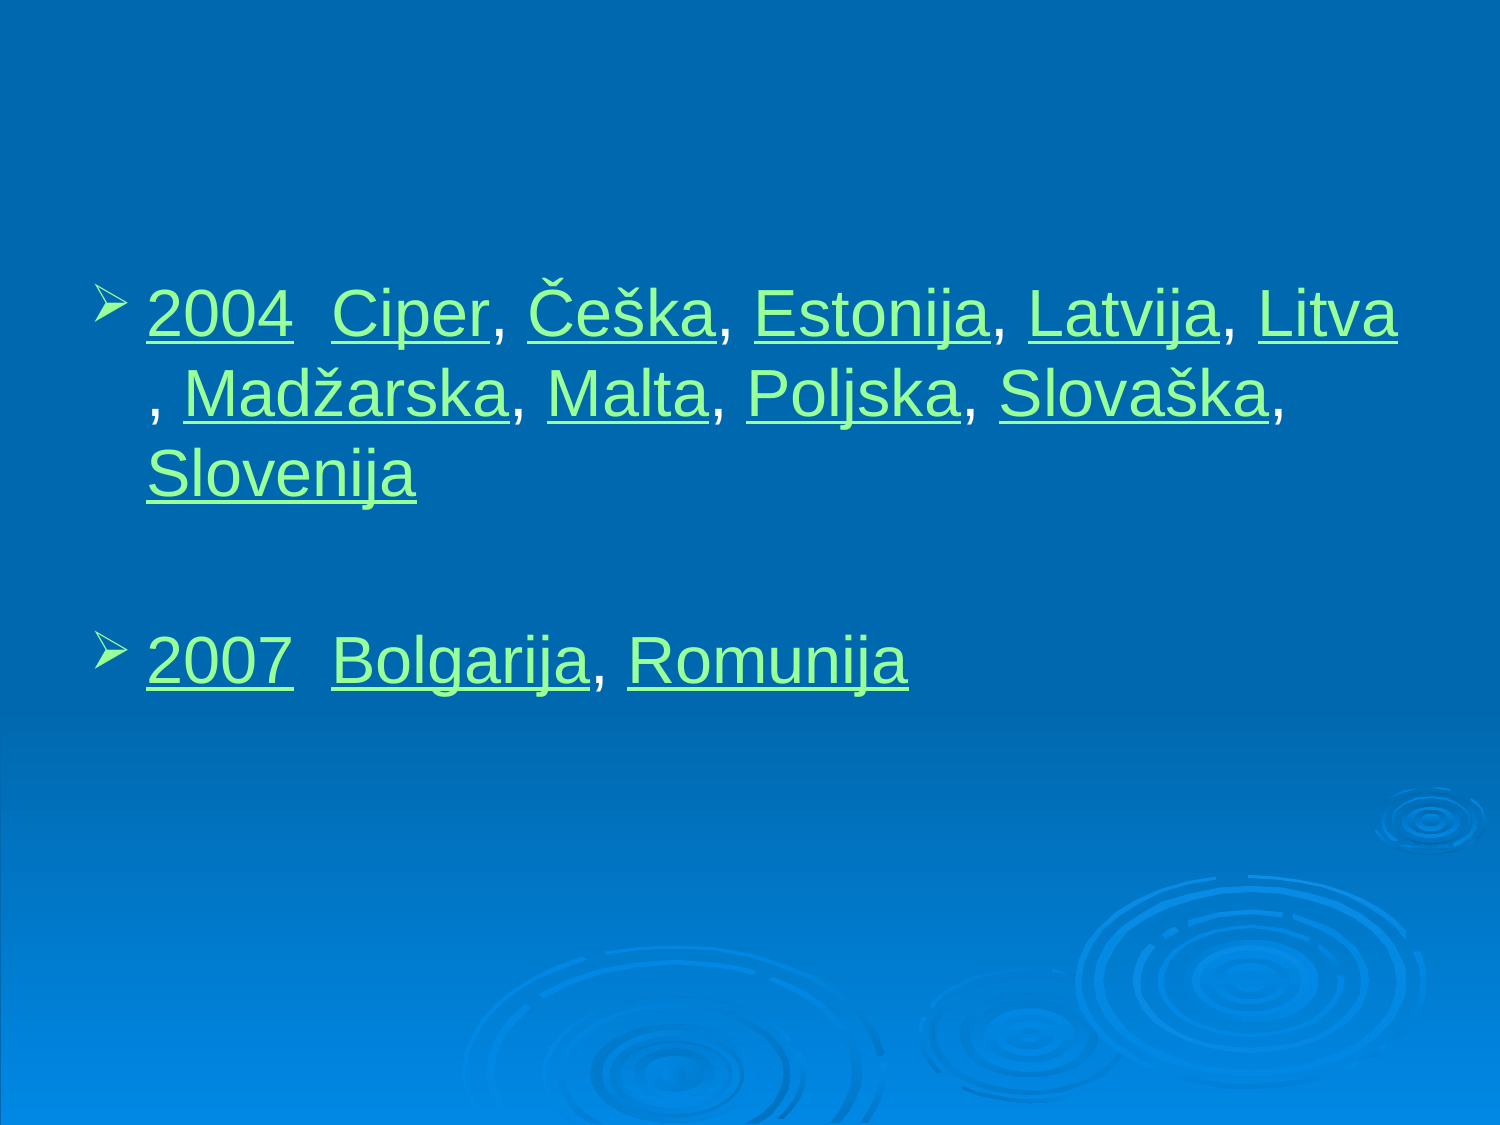

#
2004 Ciper, Češka, Estonija, Latvija, Litva, Madžarska, Malta, Poljska, Slovaška, Slovenija
2007 Bolgarija, Romunija